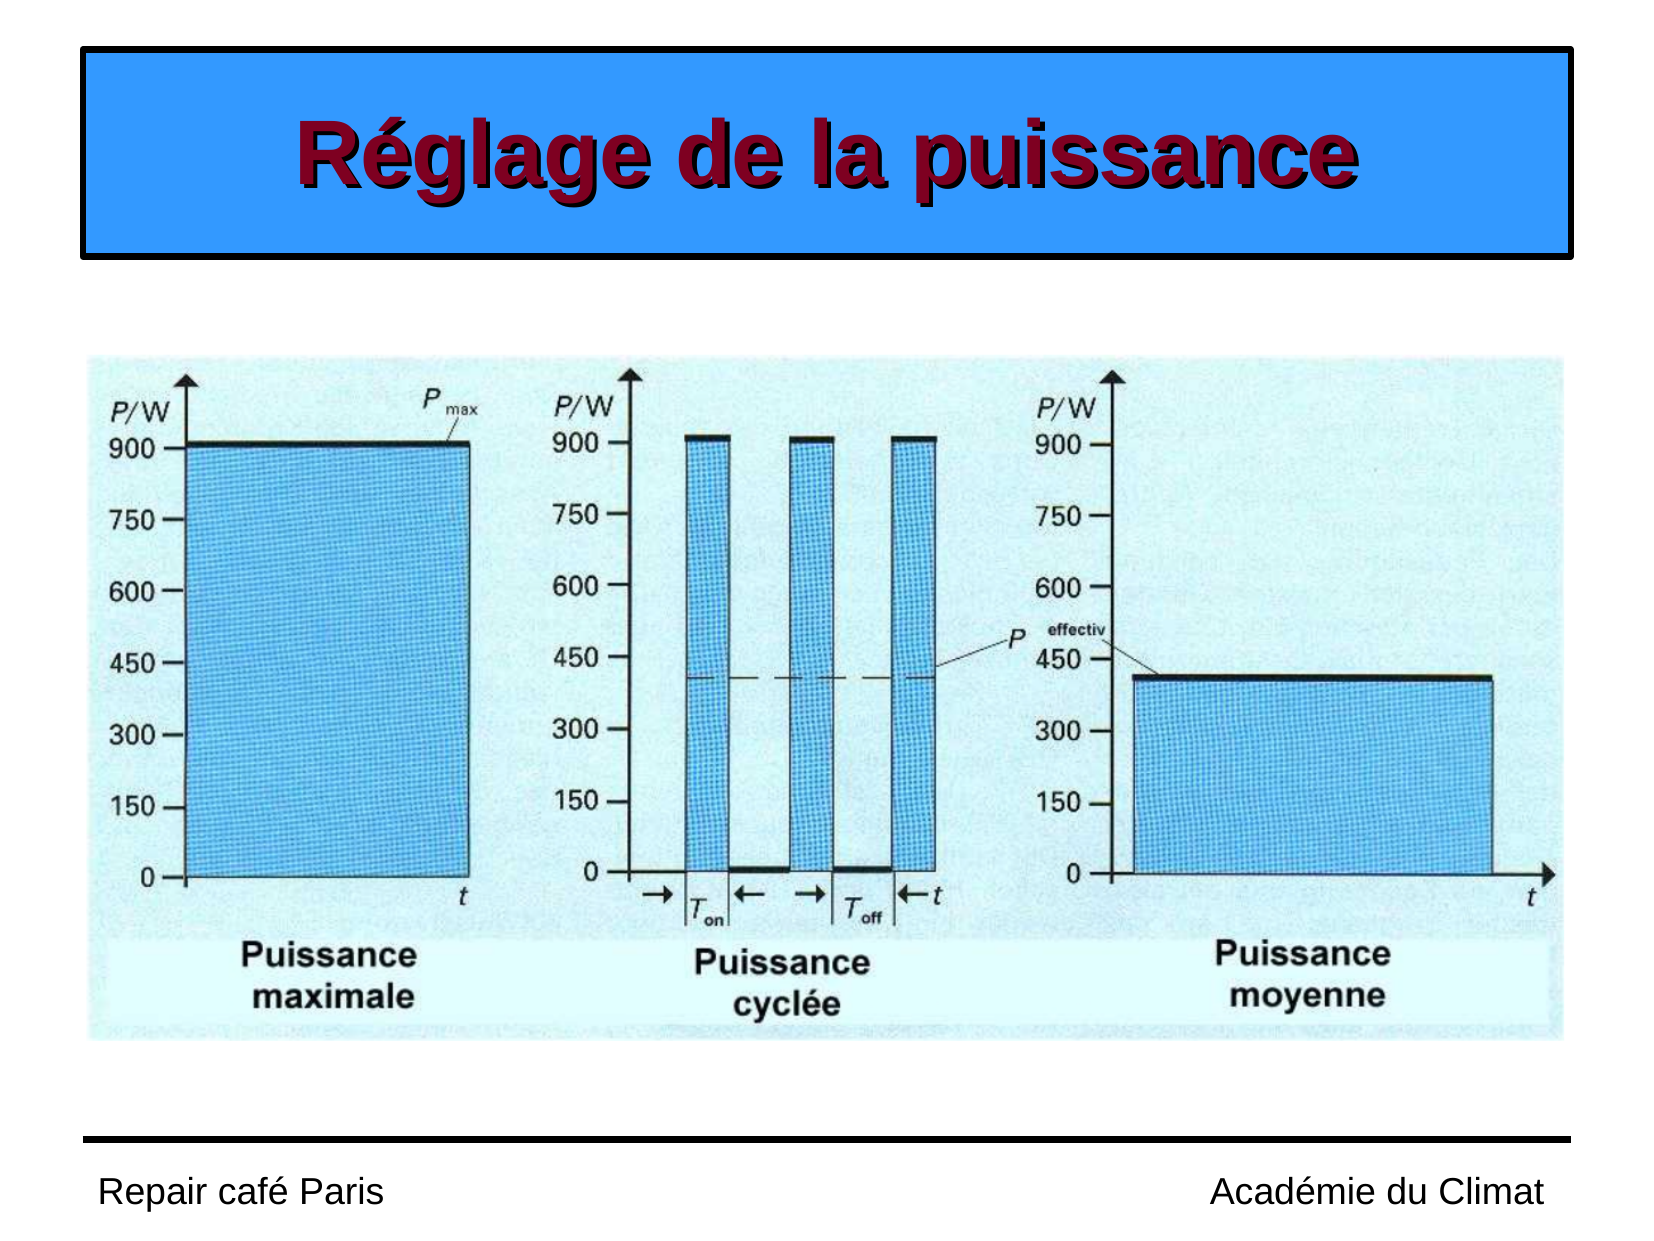

# Réglage de la puissance
Repair café Paris	Académie du Climat